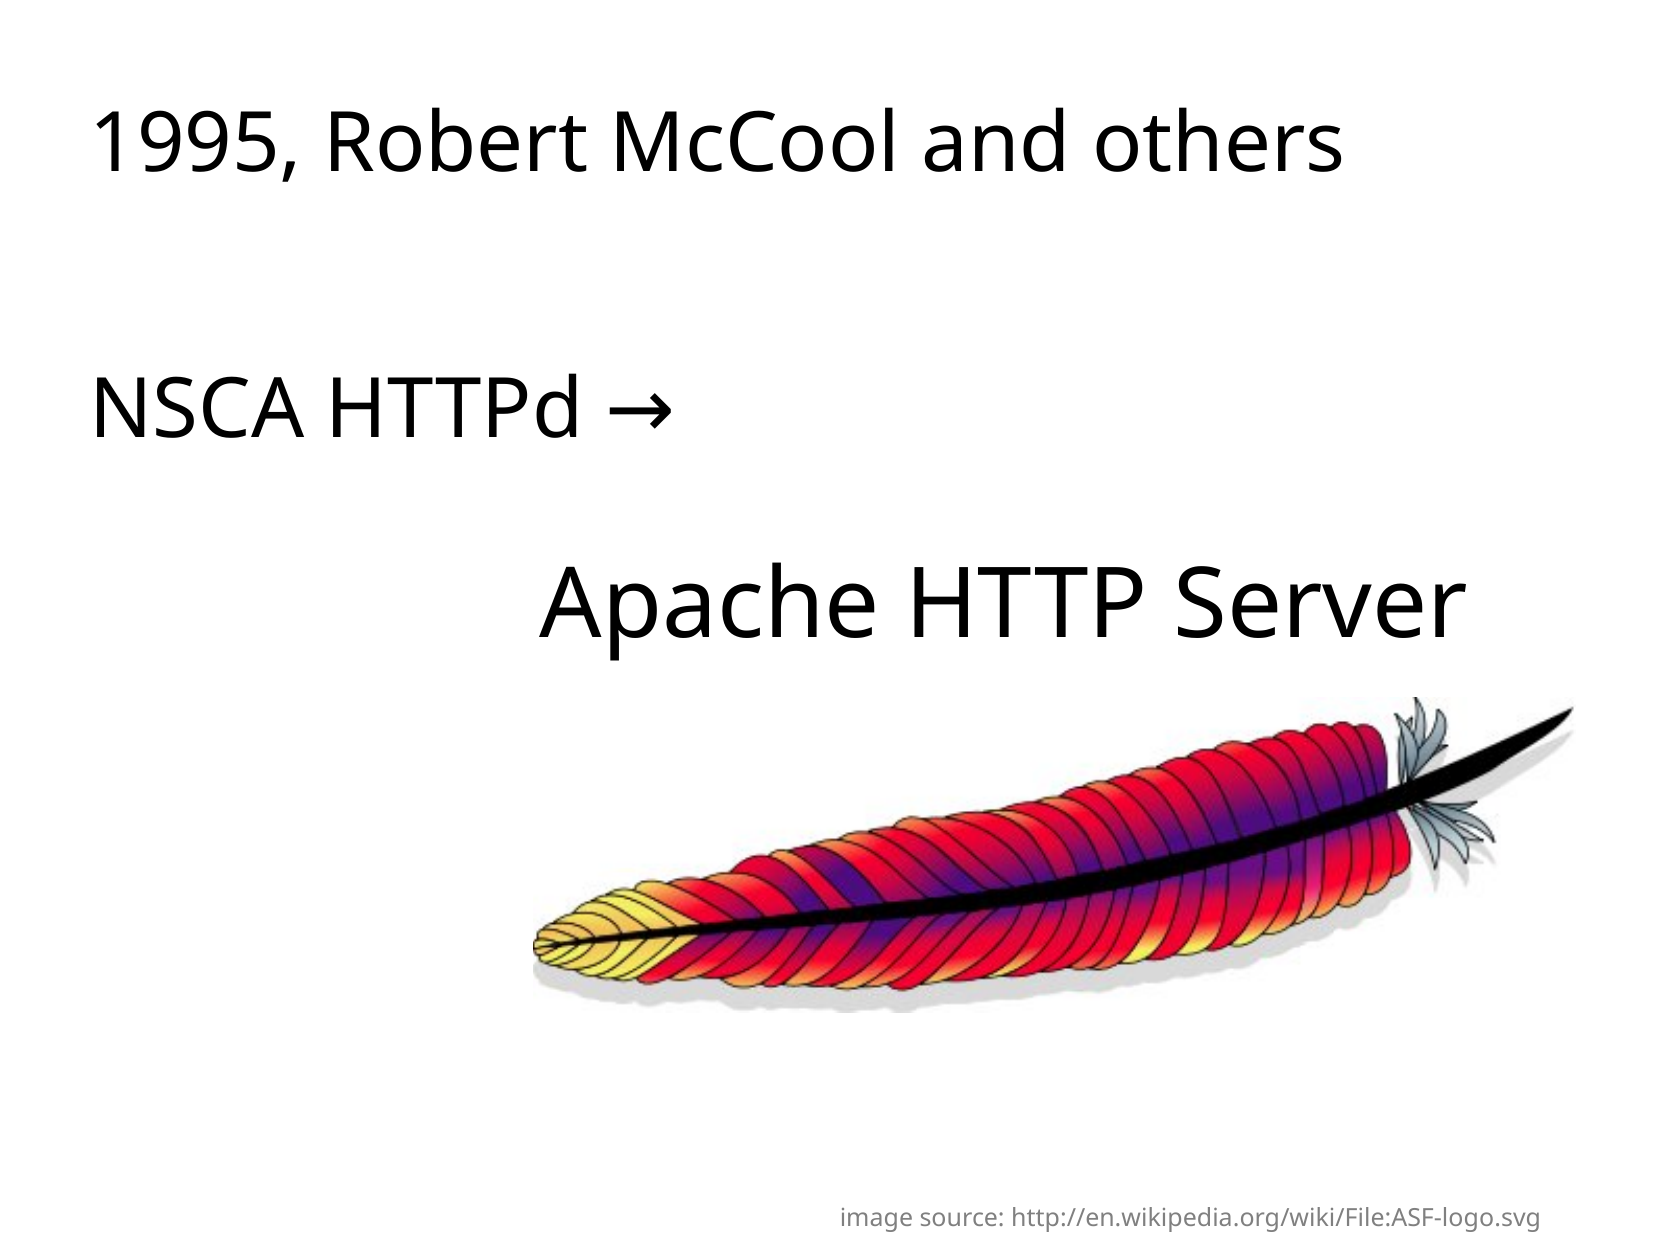

1995, Robert McCool and others
NSCA HTTPd →
Apache HTTP Server
image source: http://en.wikipedia.org/wiki/File:ASF-logo.svg